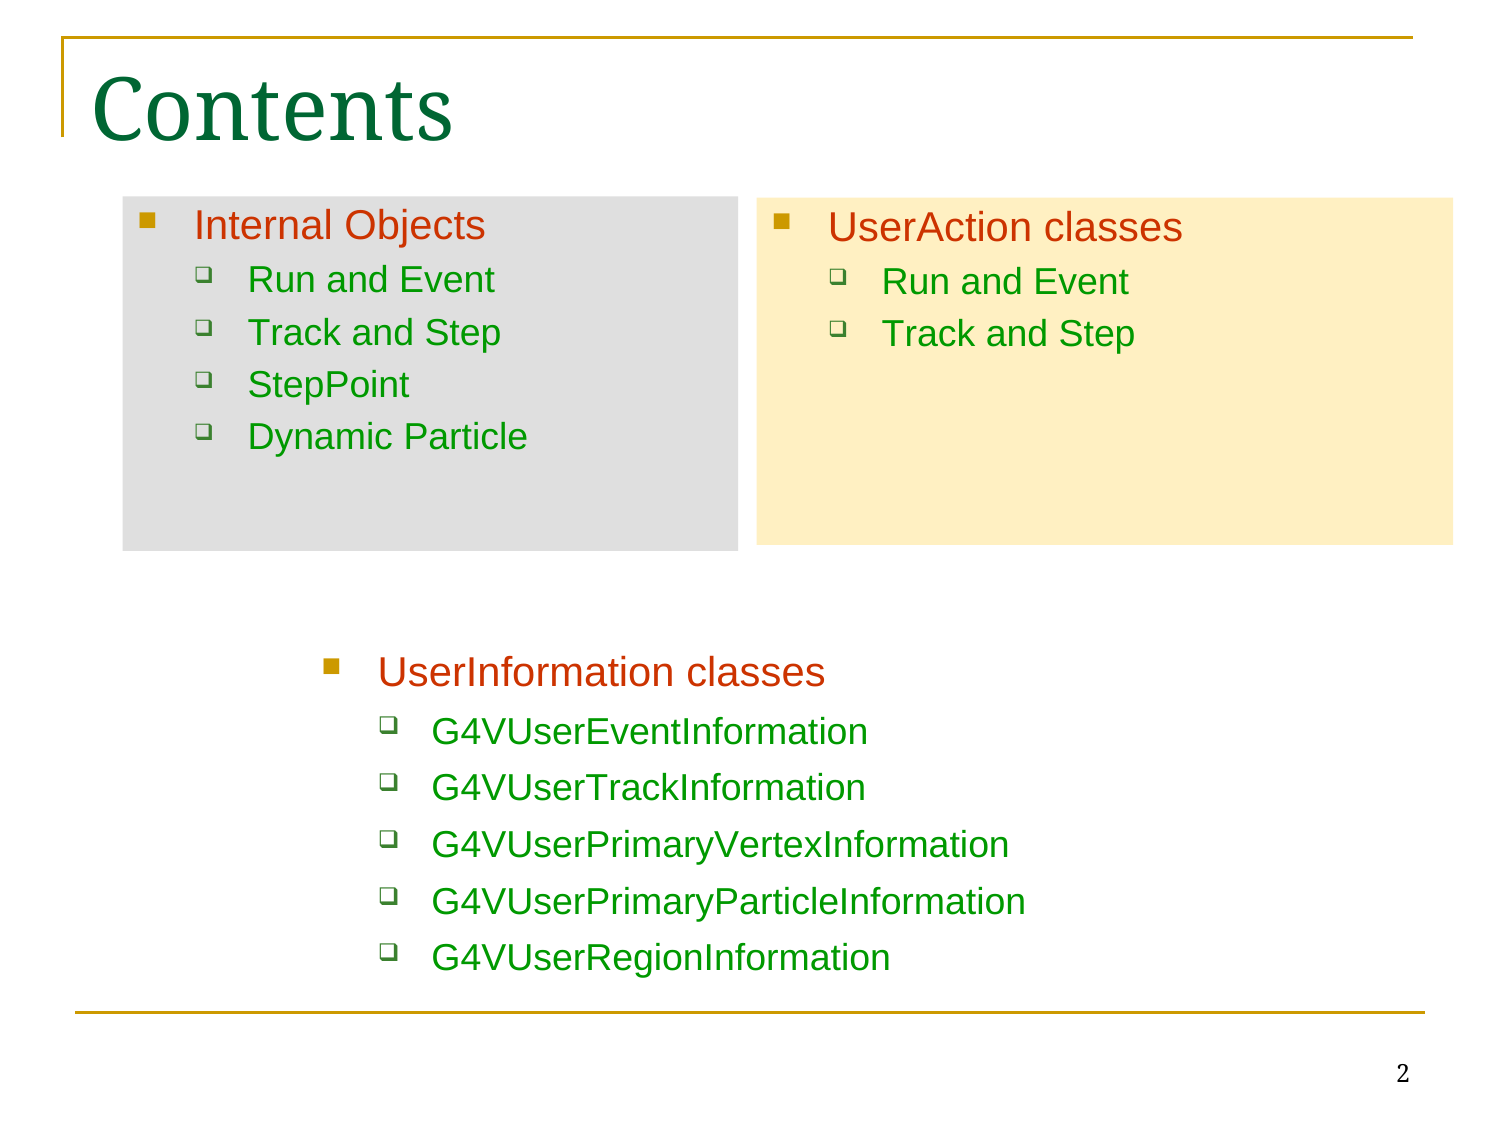

# Contents
Internal Objects
Run and Event
Track and Step
StepPoint
Dynamic Particle
UserAction classes
Run and Event
Track and Step
UserInformation classes
G4VUserEventInformation
G4VUserTrackInformation
G4VUserPrimaryVertexInformation
G4VUserPrimaryParticleInformation
G4VUserRegionInformation